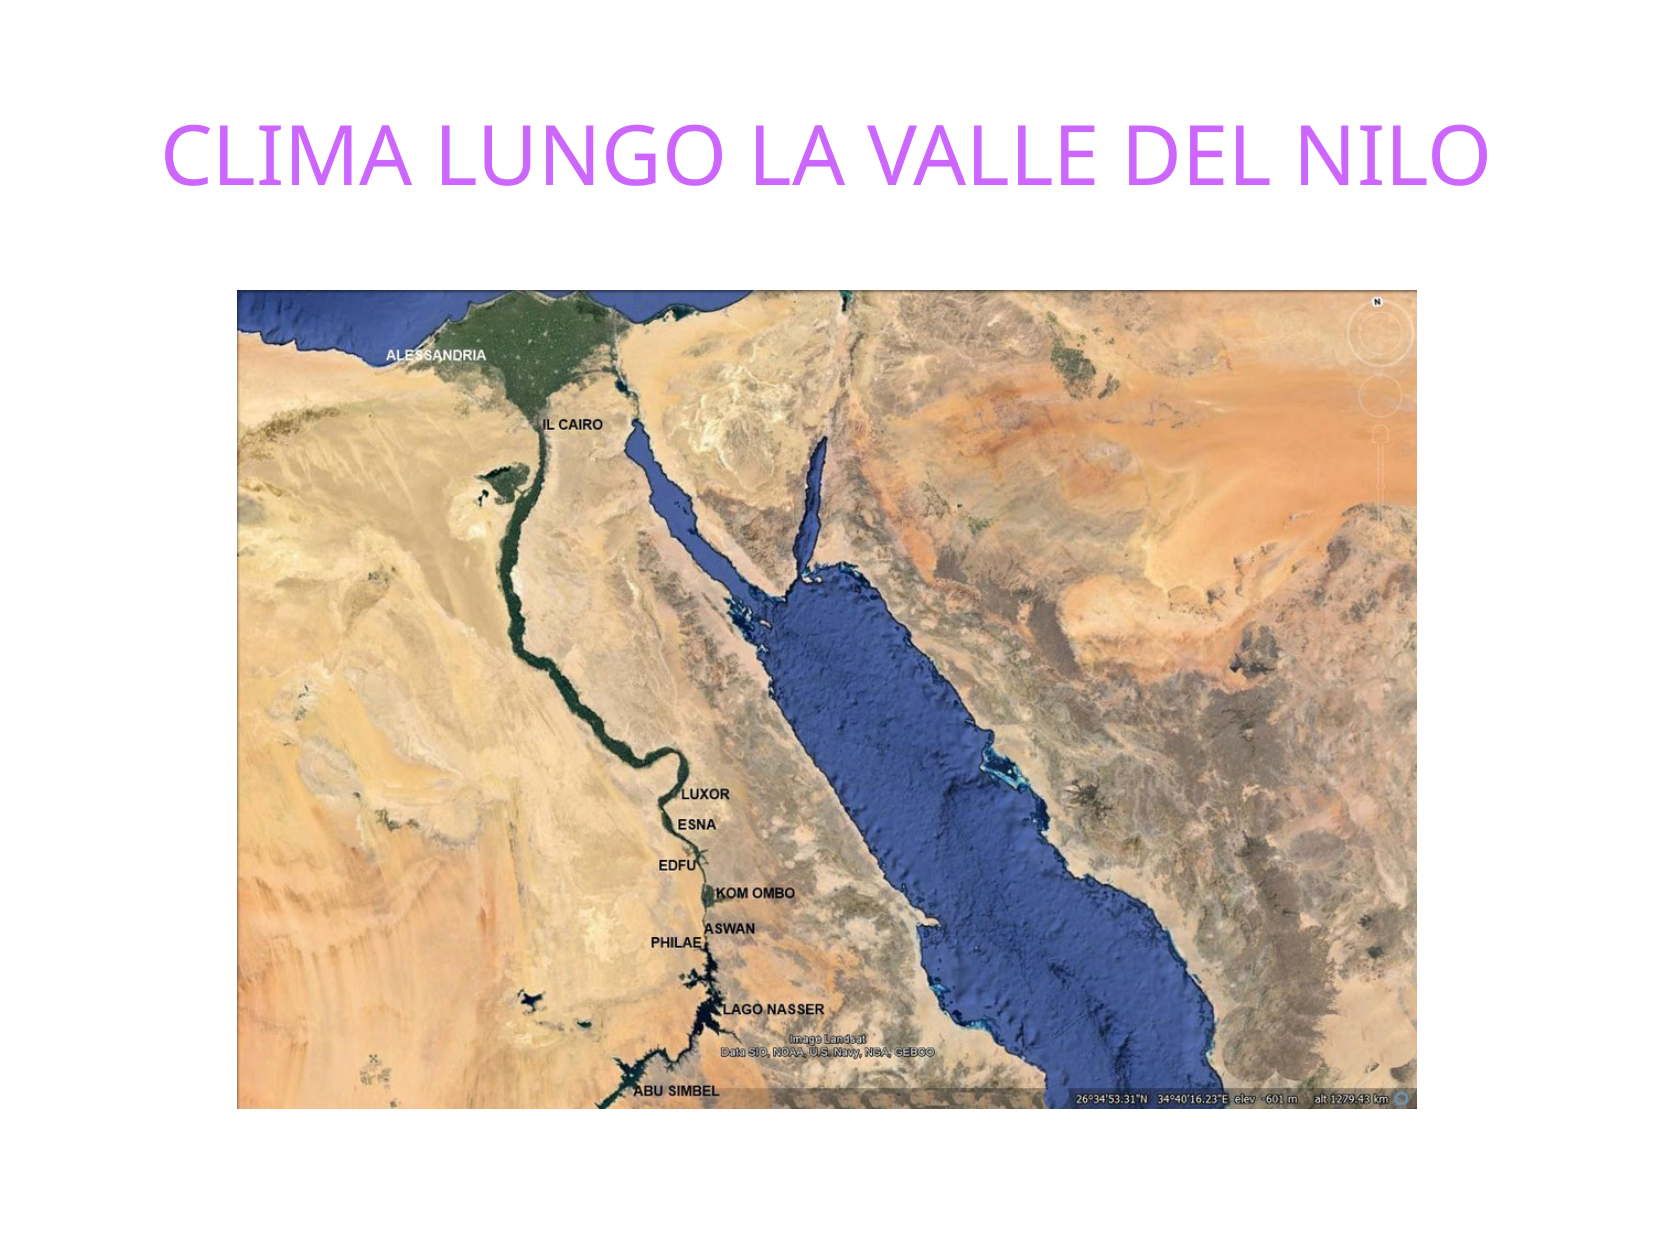

# CLIMA LUNGO LA VALLE DEL NILO